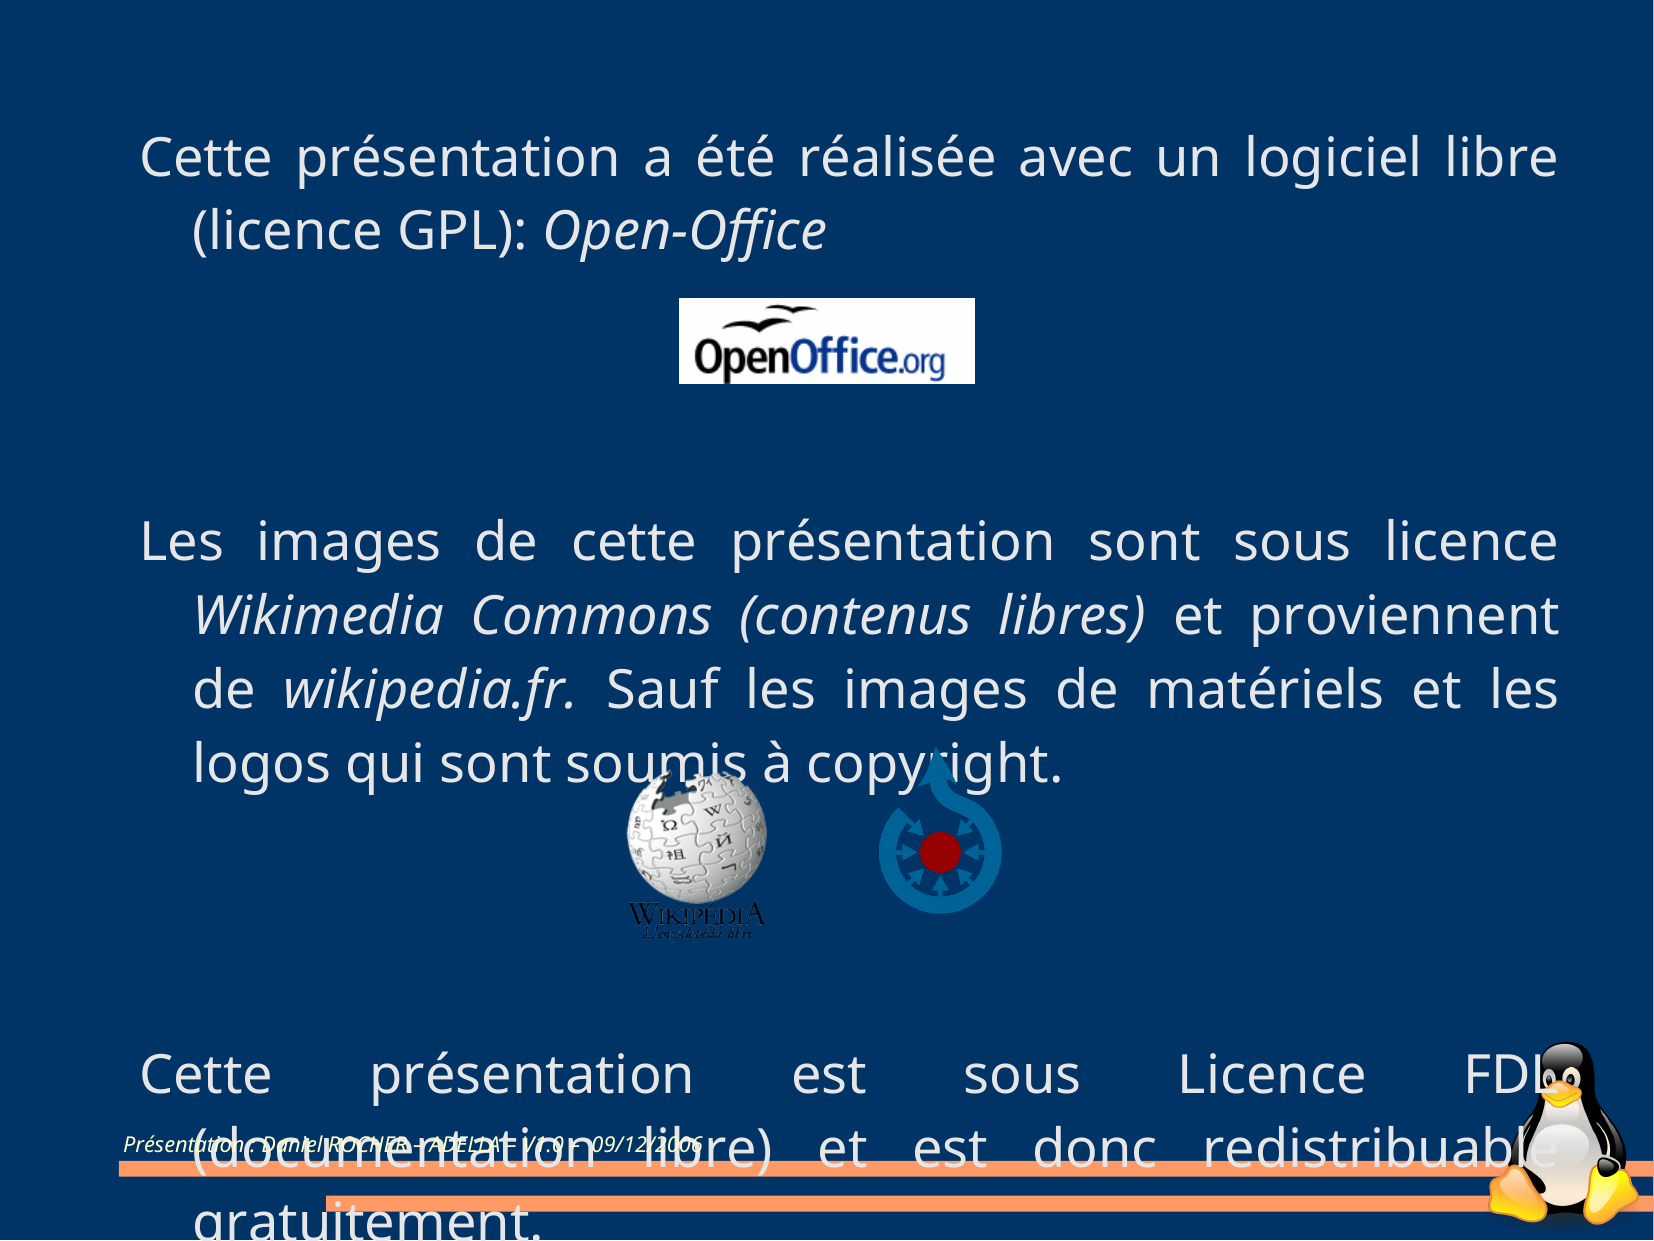

# Cette présentation a été réalisée avec un logiciel libre (licence GPL): Open-Office
Les images de cette présentation sont sous licence Wikimedia Commons (contenus libres) et proviennent de wikipedia.fr. Sauf les images de matériels et les logos qui sont soumis à copyright.
Cette présentation est sous Licence FDL (documentation libre) et est donc redistribuable gratuitement.
Présentation : Daniel ROCHER – ADELLA – V1.0 – 09/12/2006